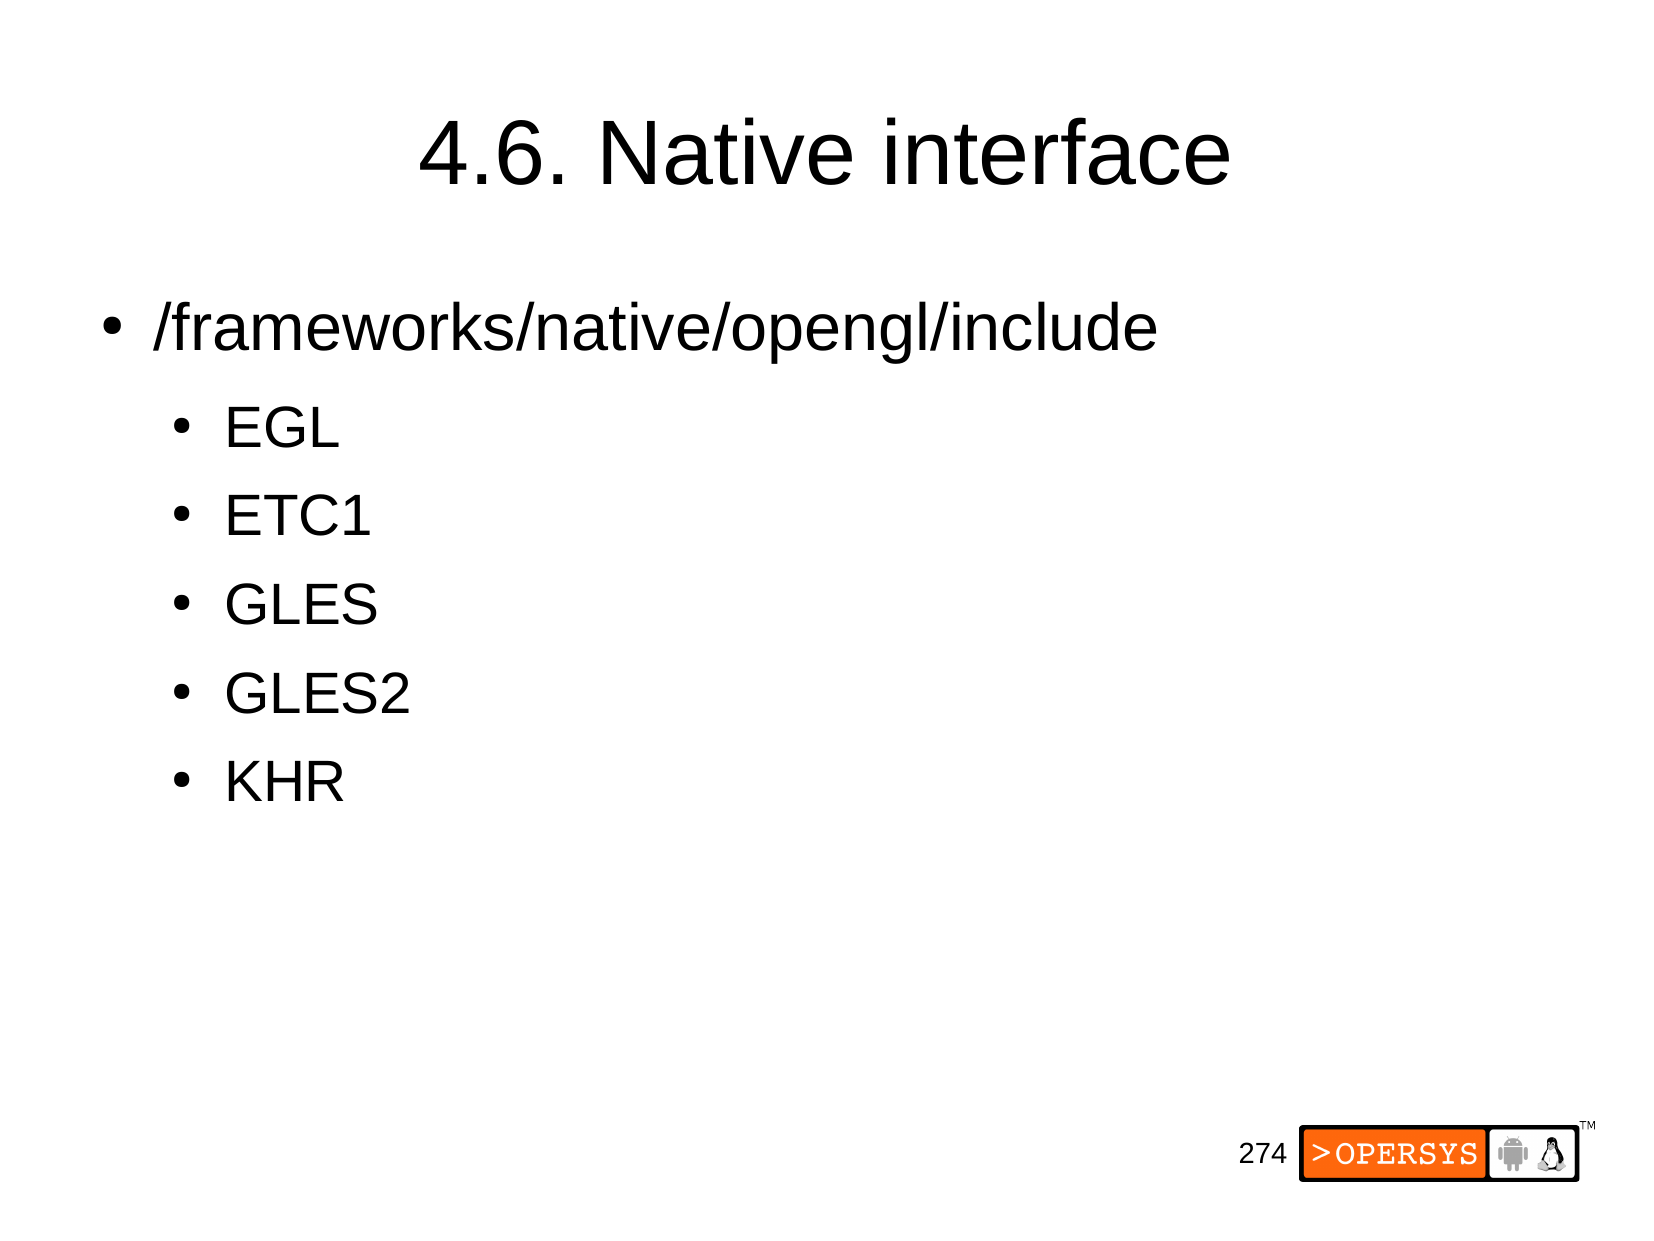

# 4.6. Native interface
/frameworks/native/opengl/include
EGL
ETC1
GLES
GLES2
KHR